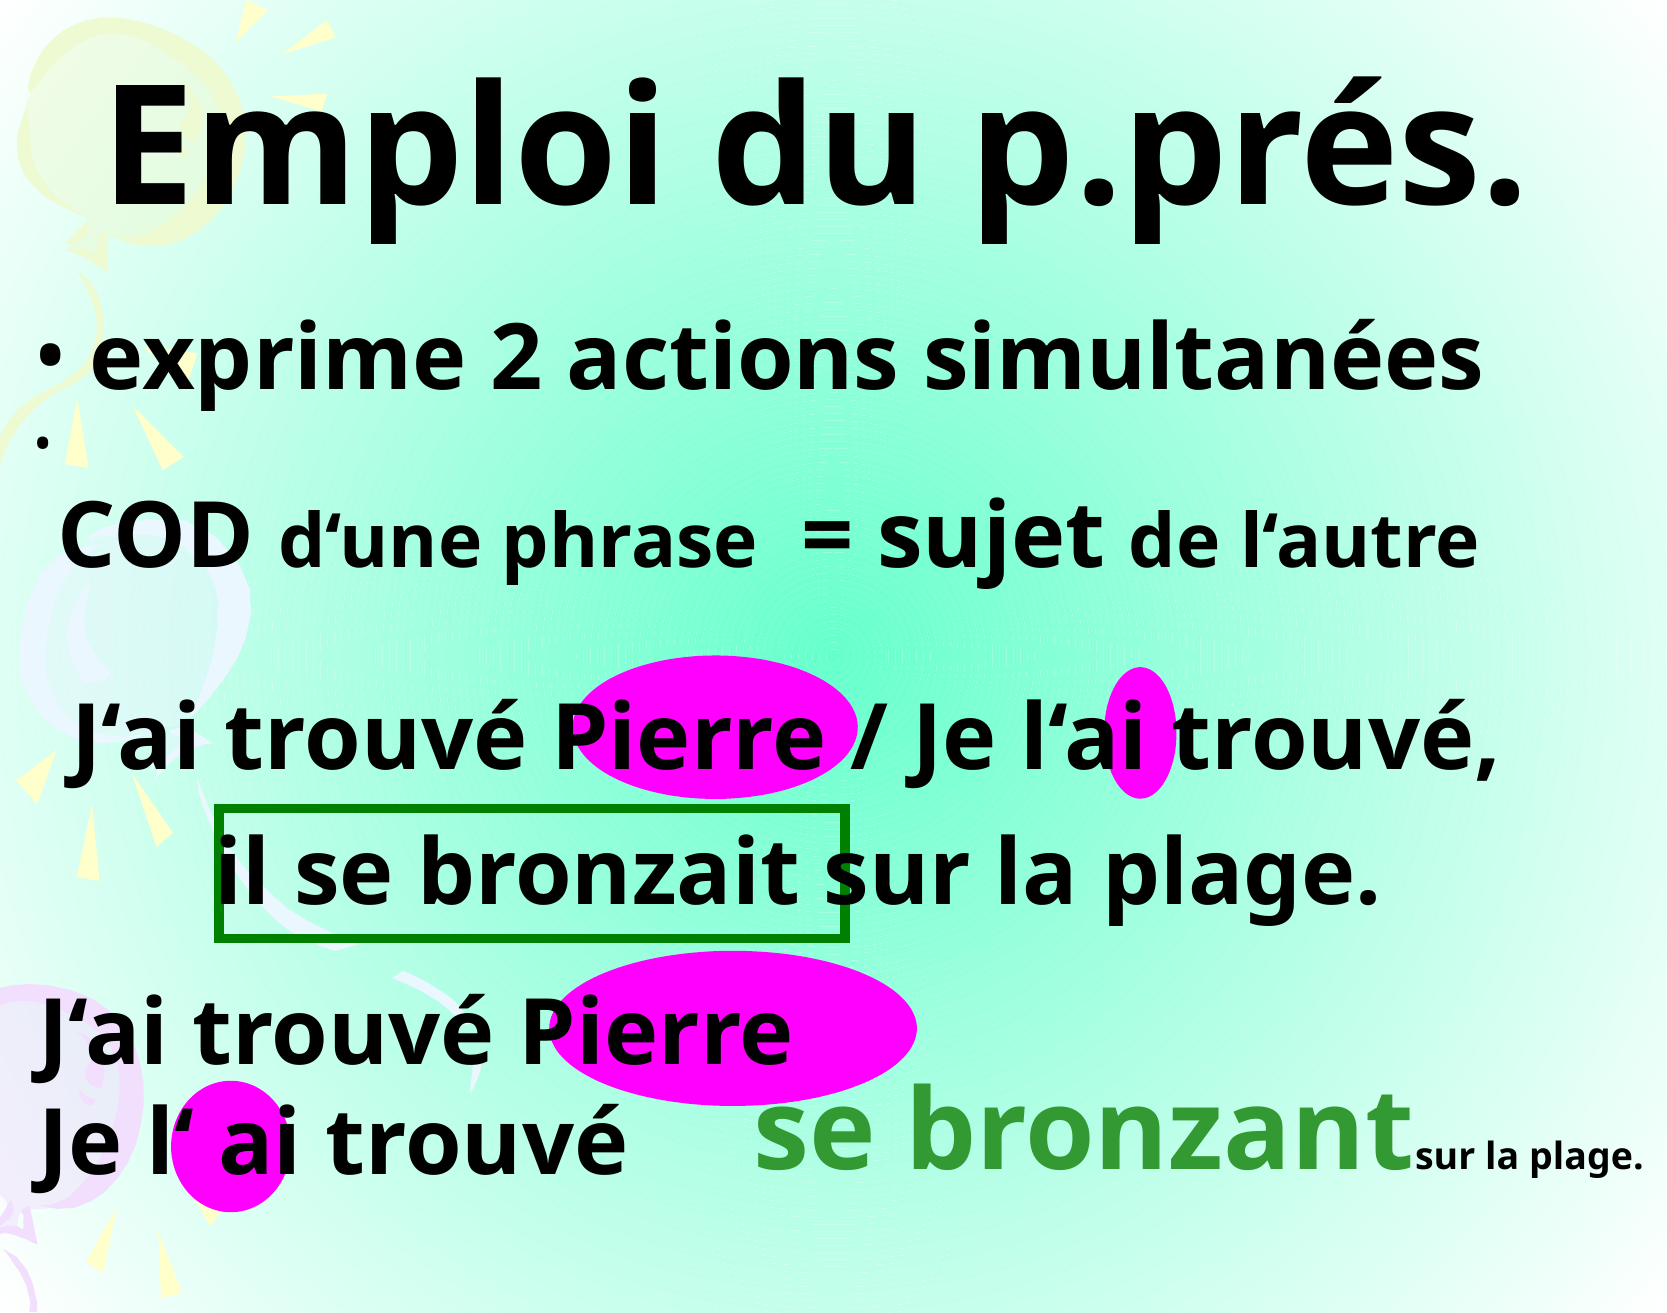

Emploi du p.prés.
exprime 2 actions simultanées
 COD d‘une phrase
= sujet de l‘autre
J‘ai trouvé Pierre / Je l‘ai trouvé,
il se bronzait sur la plage.
 J‘ai trouvé Pierre
 Je l‘ ai trouvé
se bronzantsur la plage.